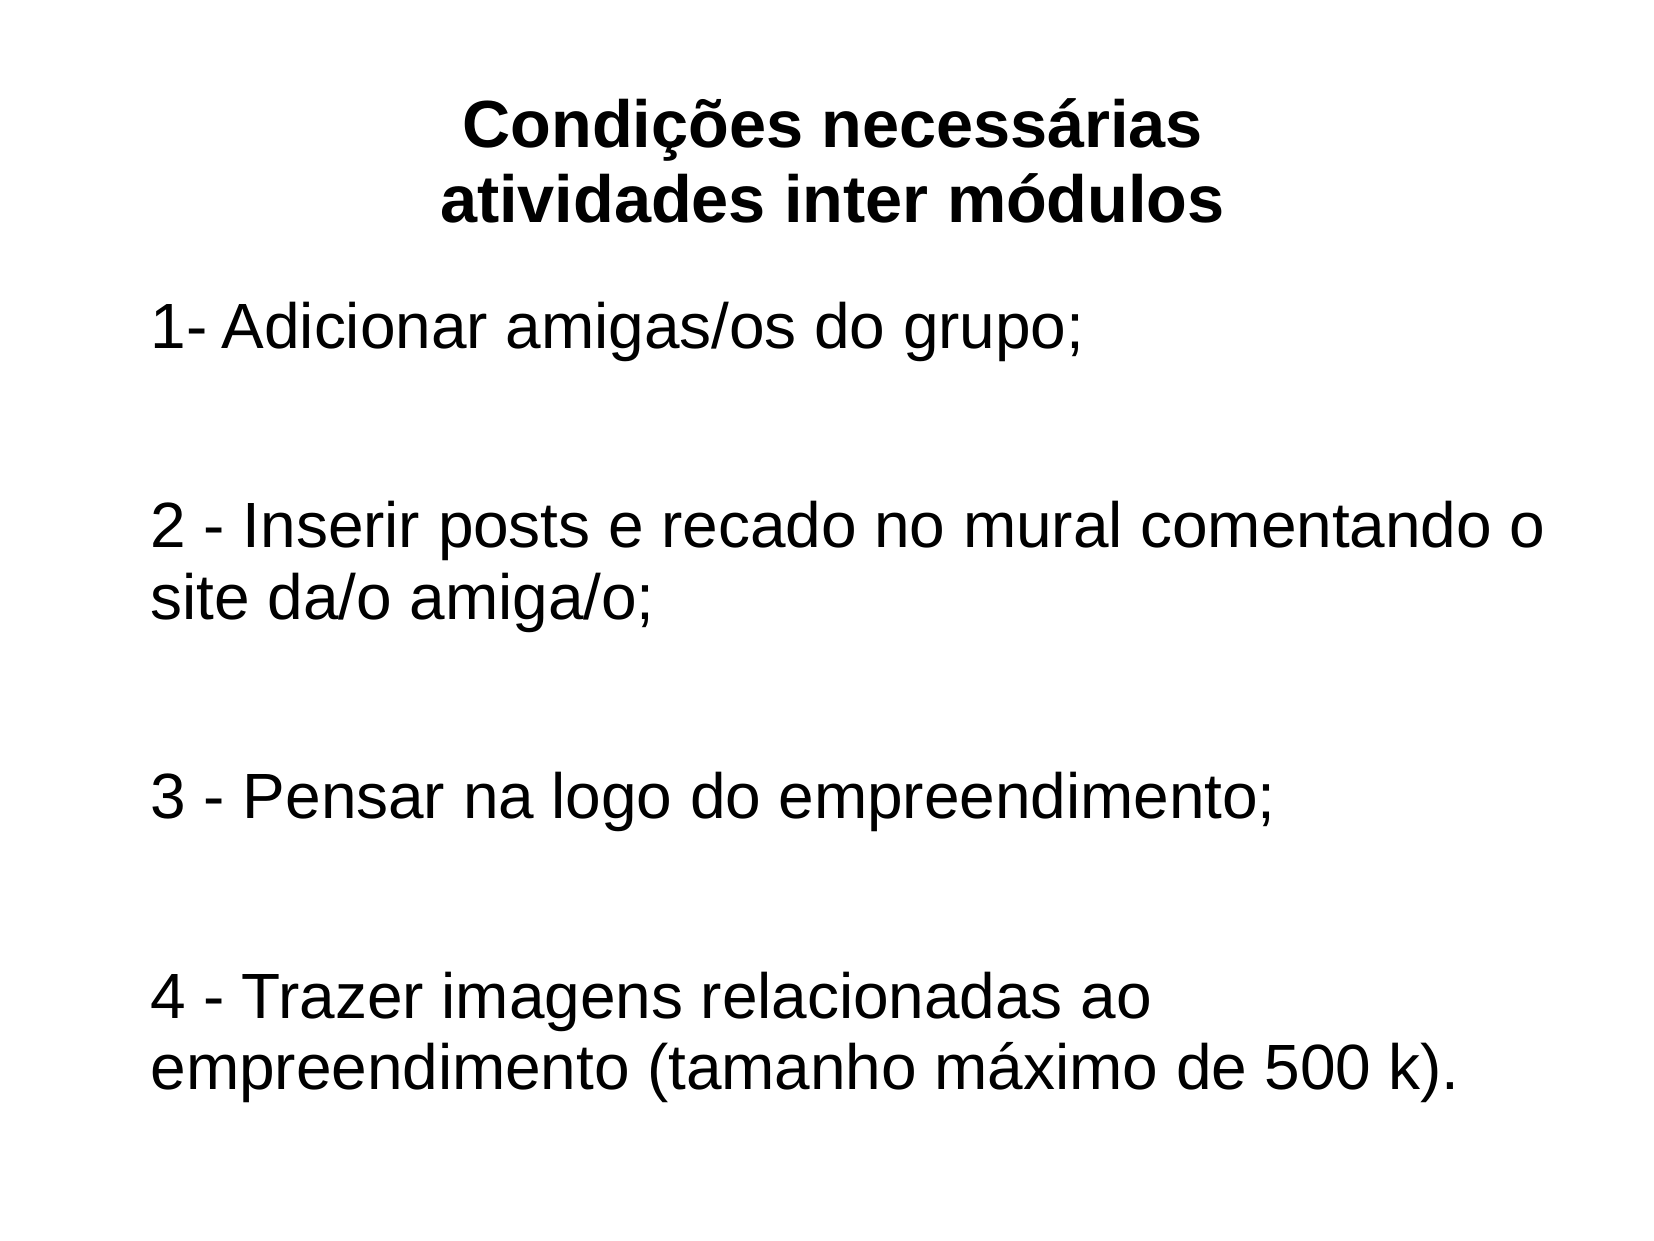

# Condições necessárias atividades inter módulos
1- Adicionar amigas/os do grupo;
2 - Inserir posts e recado no mural comentando o site da/o amiga/o;
3 - Pensar na logo do empreendimento;
4 - Trazer imagens relacionadas ao empreendimento (tamanho máximo de 500 k).